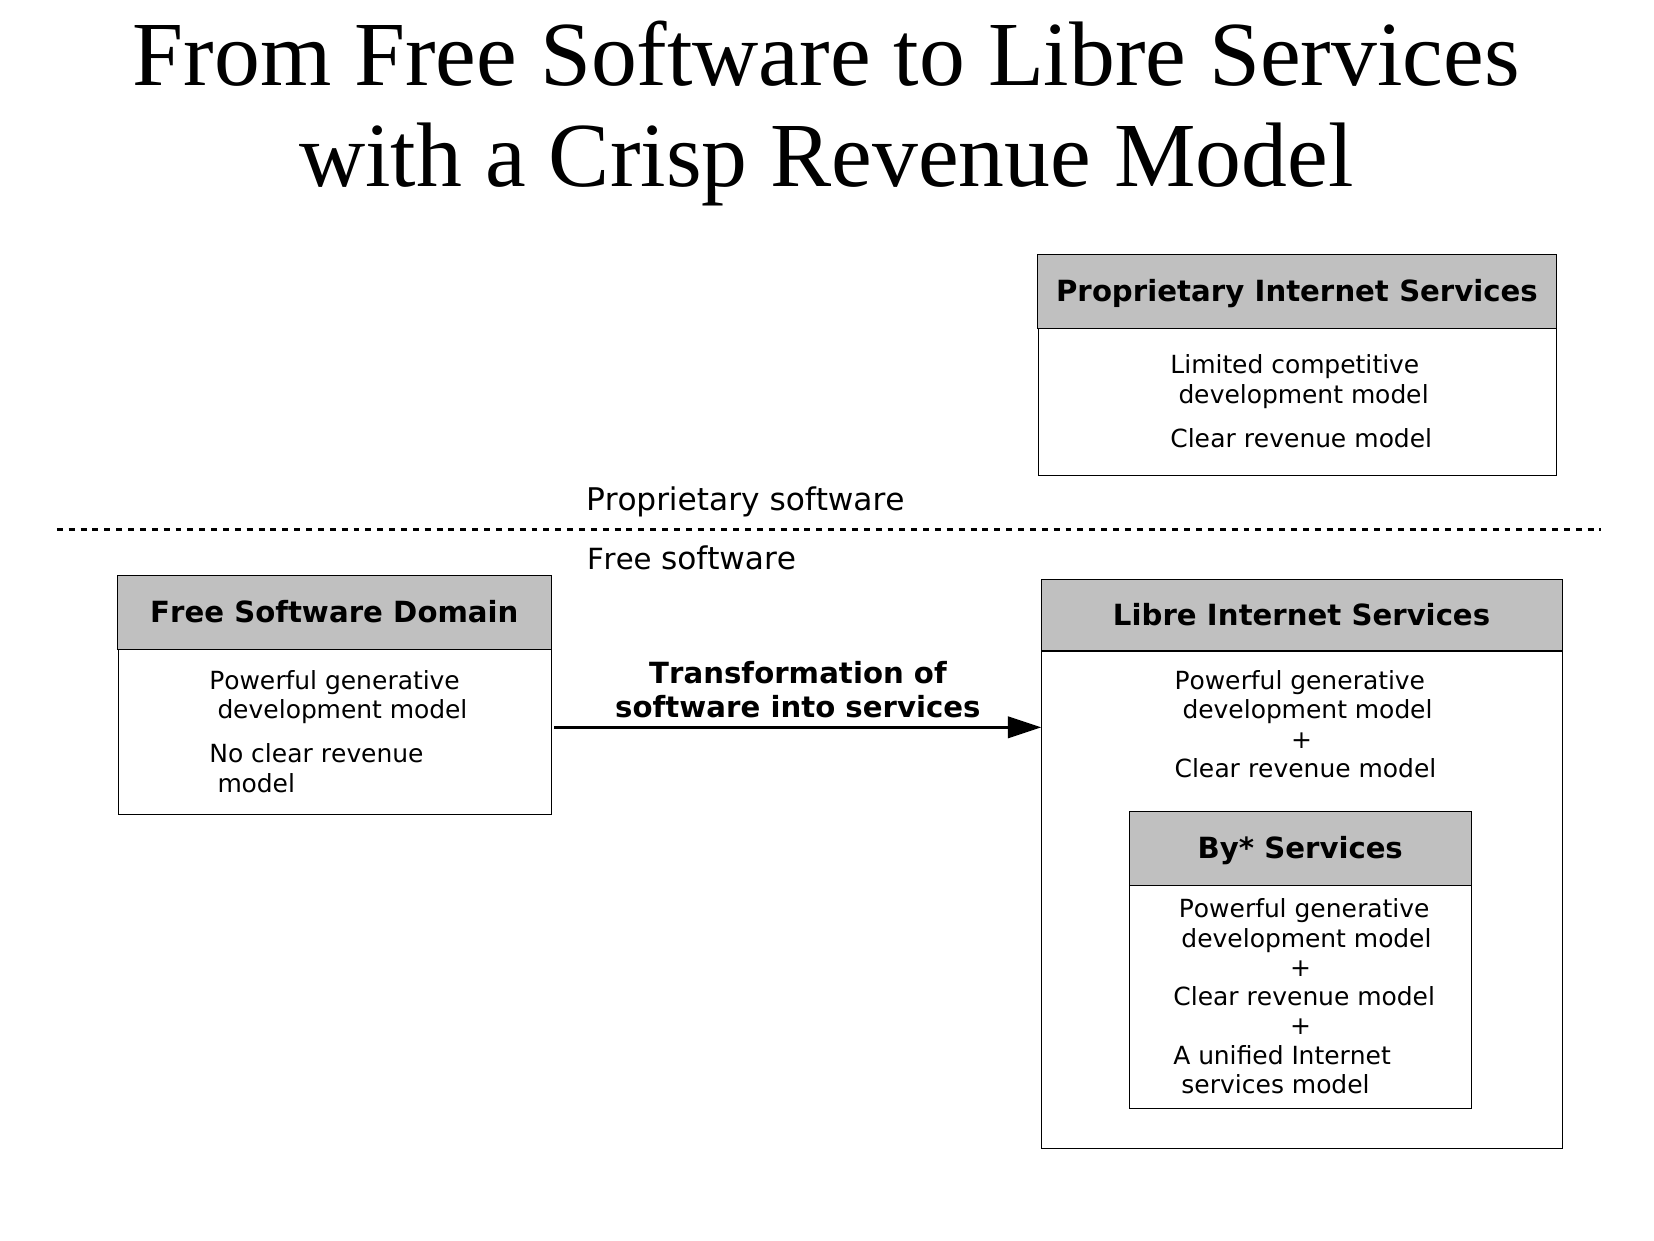

# From Free Software to Libre Services with a Crisp Revenue Model
Proprietary Internet Services
 Limited competitive
 development model
 Clear revenue model
Proprietary software
Free software
Free Software Domain
Libre Internet Services
 Powerful generative
 development model
 No clear revenue
 model
 Powerful generative
 development model
+
 Clear revenue model
Transformation of
software into services
By* Services
 Powerful generative
 development model
+
 Clear revenue model
+
 A unified Internet
 services model